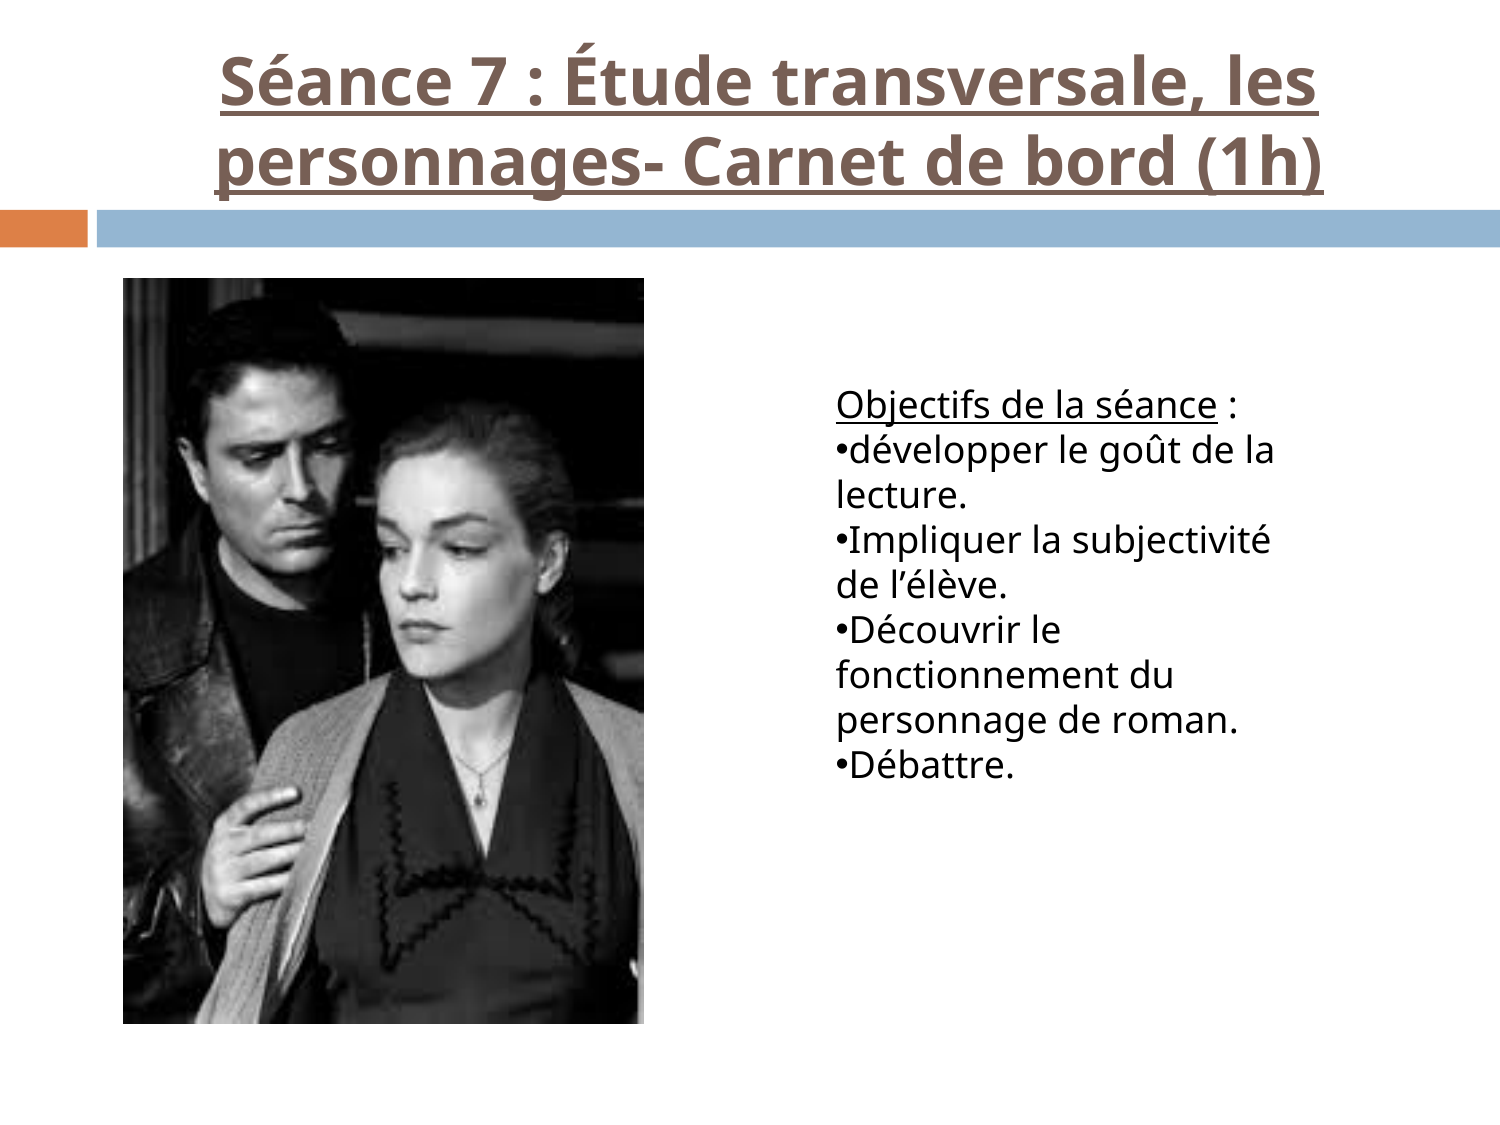

# Séance 7 : Étude transversale, les personnages- Carnet de bord (1h)
Objectifs de la séance :
développer le goût de la lecture.
Impliquer la subjectivité de l’élève.
Découvrir le fonctionnement du personnage de roman.
Débattre.